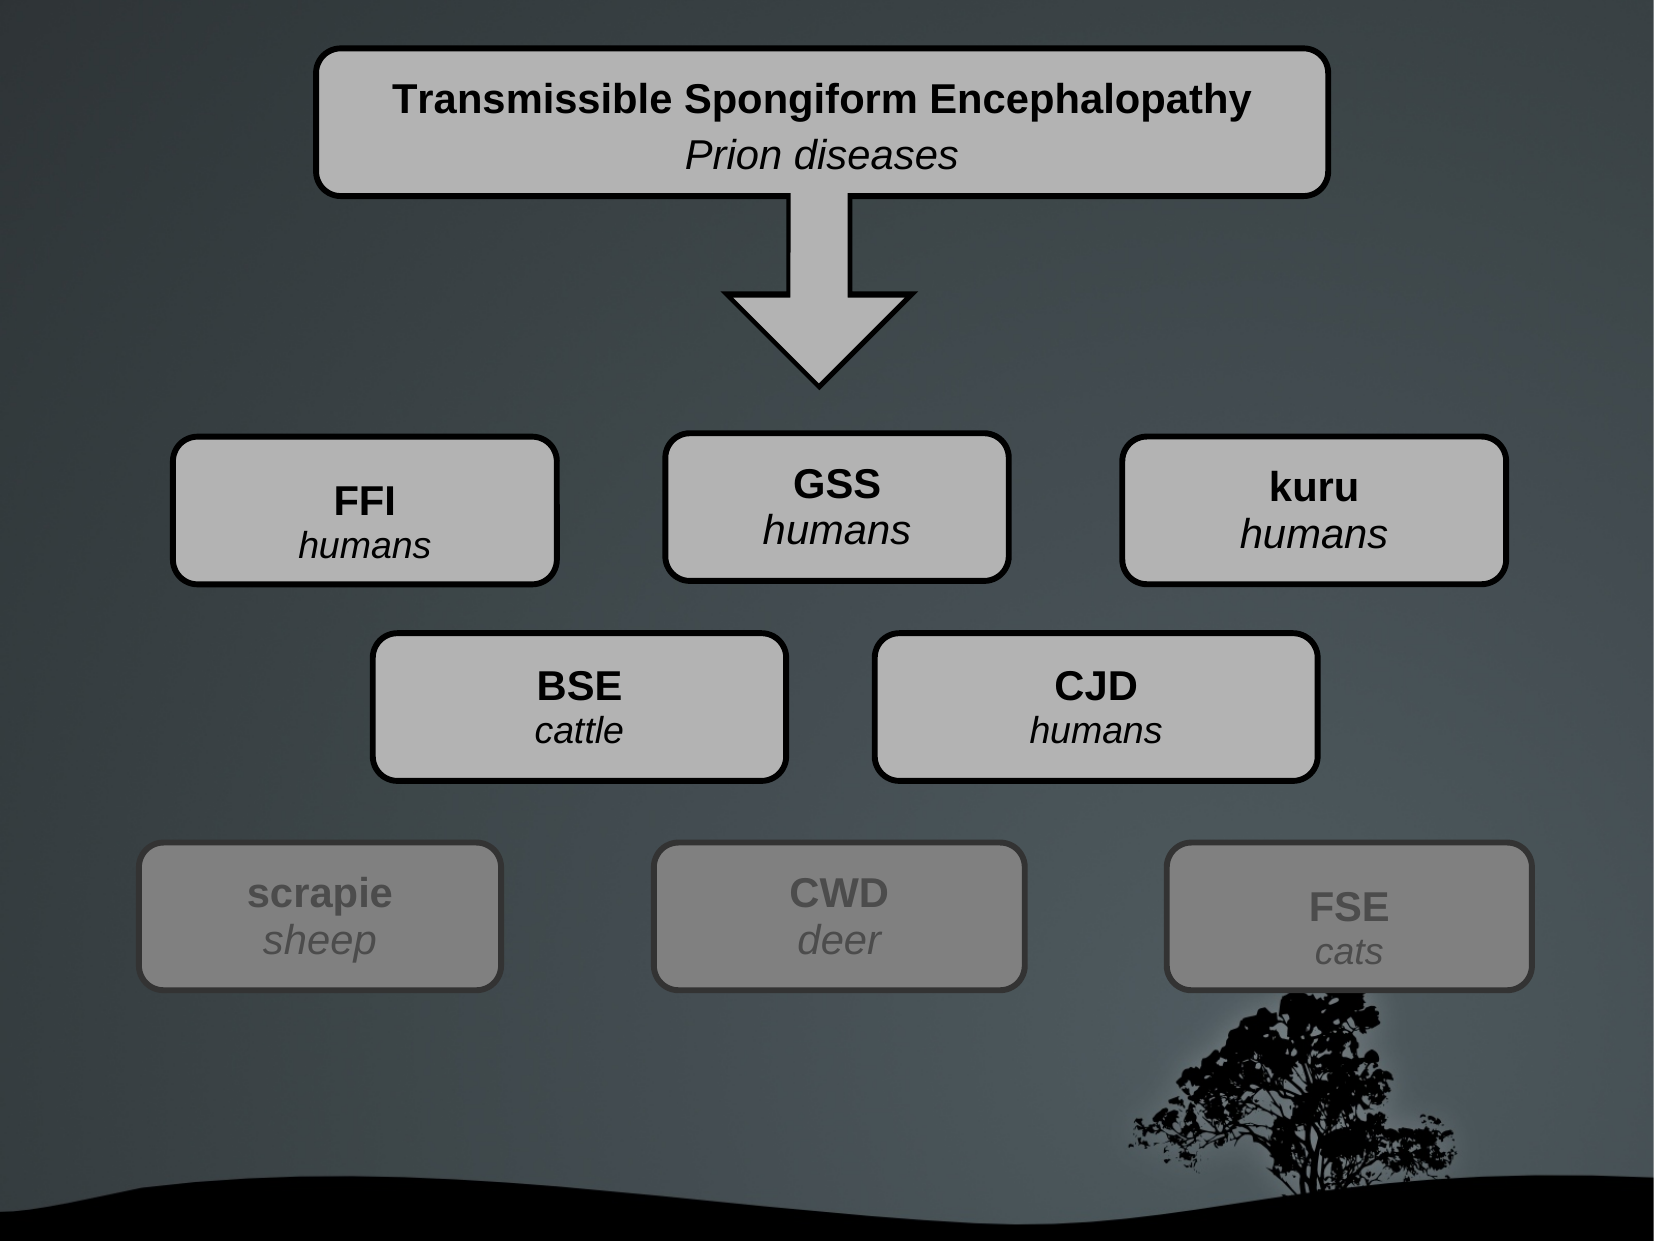

Transmissible Spongiform Encephalopathy
Prion diseases
GSS
humans
kuru
humans
FFI
humans
BSE
cattle
CJD
humans
scrapie
sheep
CWD
deer
FSE
cats